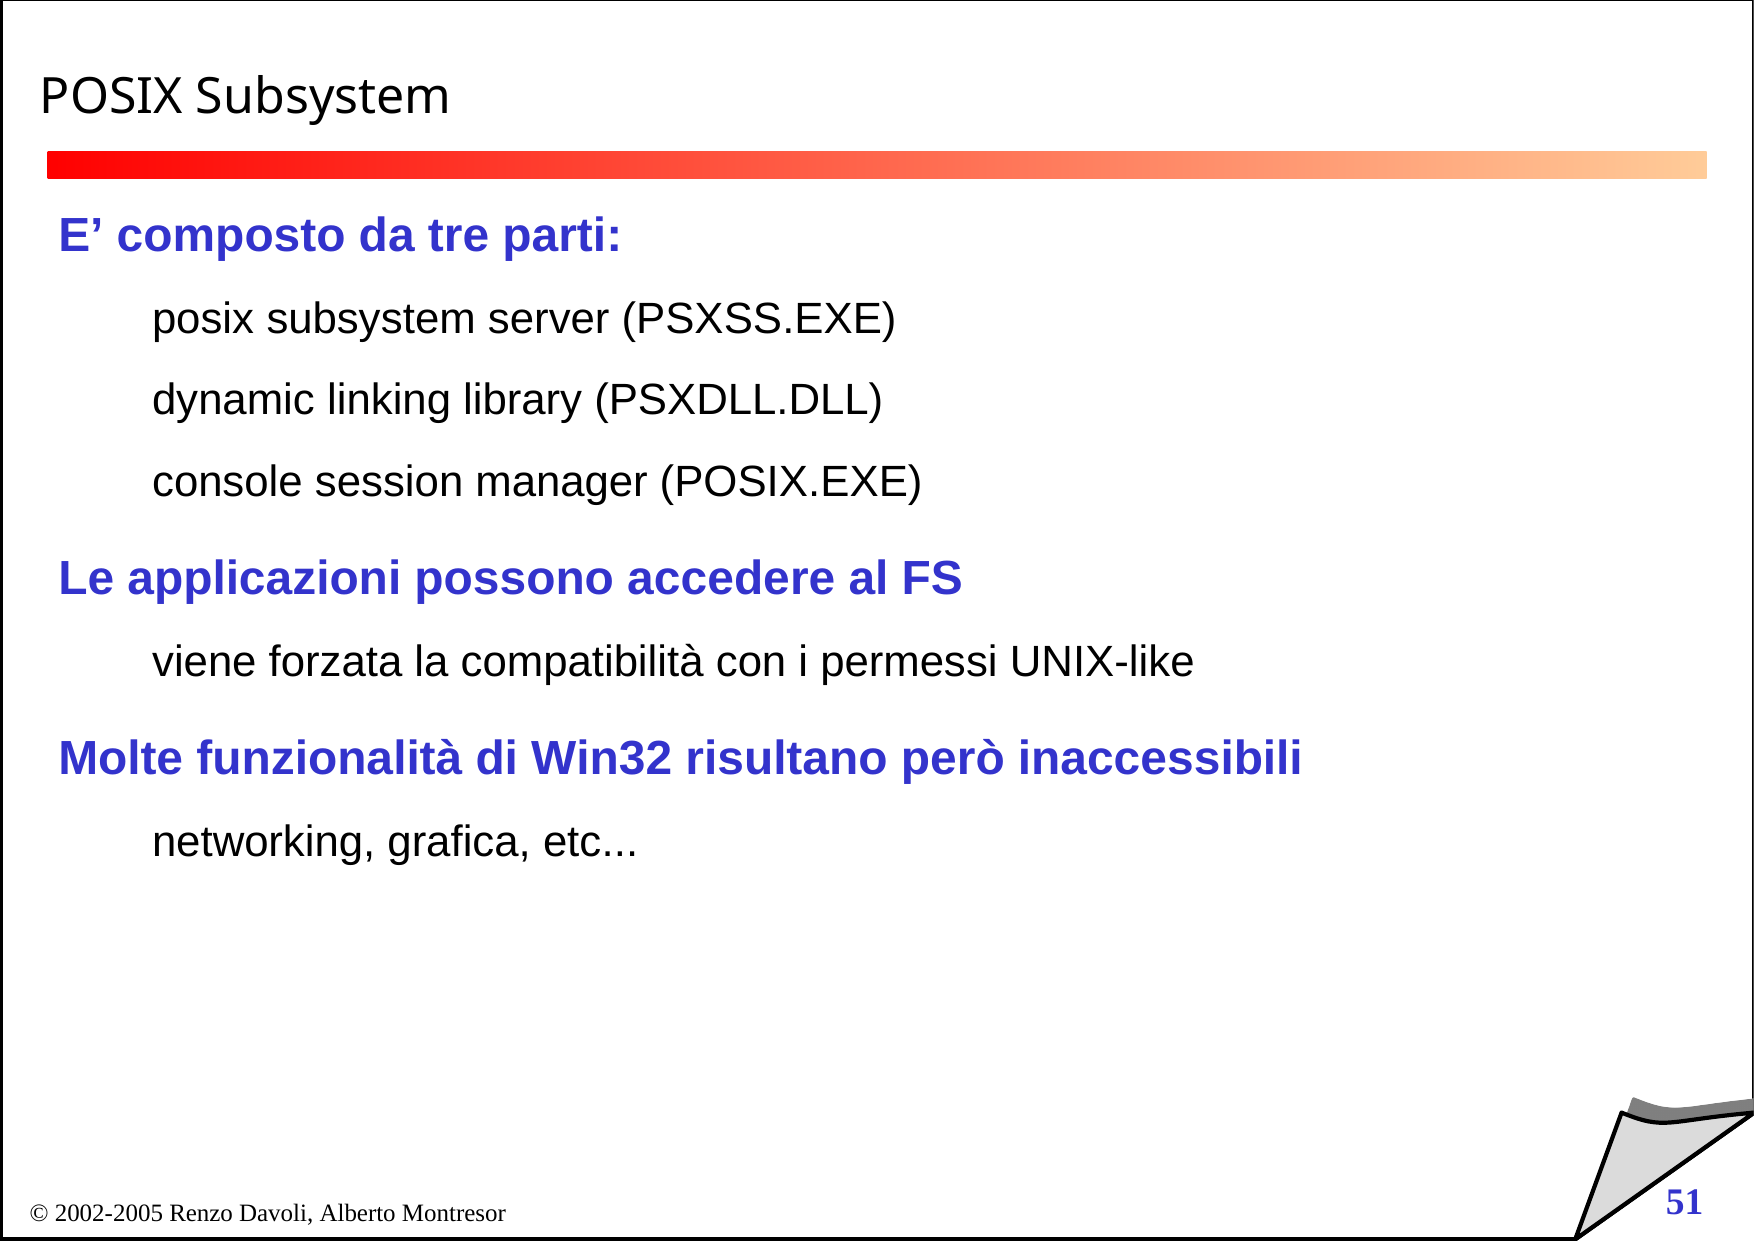

# POSIX Subsystem
E’ composto da tre parti:
posix subsystem server (PSXSS.EXE)
dynamic linking library (PSXDLL.DLL)
console session manager (POSIX.EXE)
Le applicazioni possono accedere al FS
viene forzata la compatibilità con i permessi UNIX-like
Molte funzionalità di Win32 risultano però inaccessibili
networking, grafica, etc...